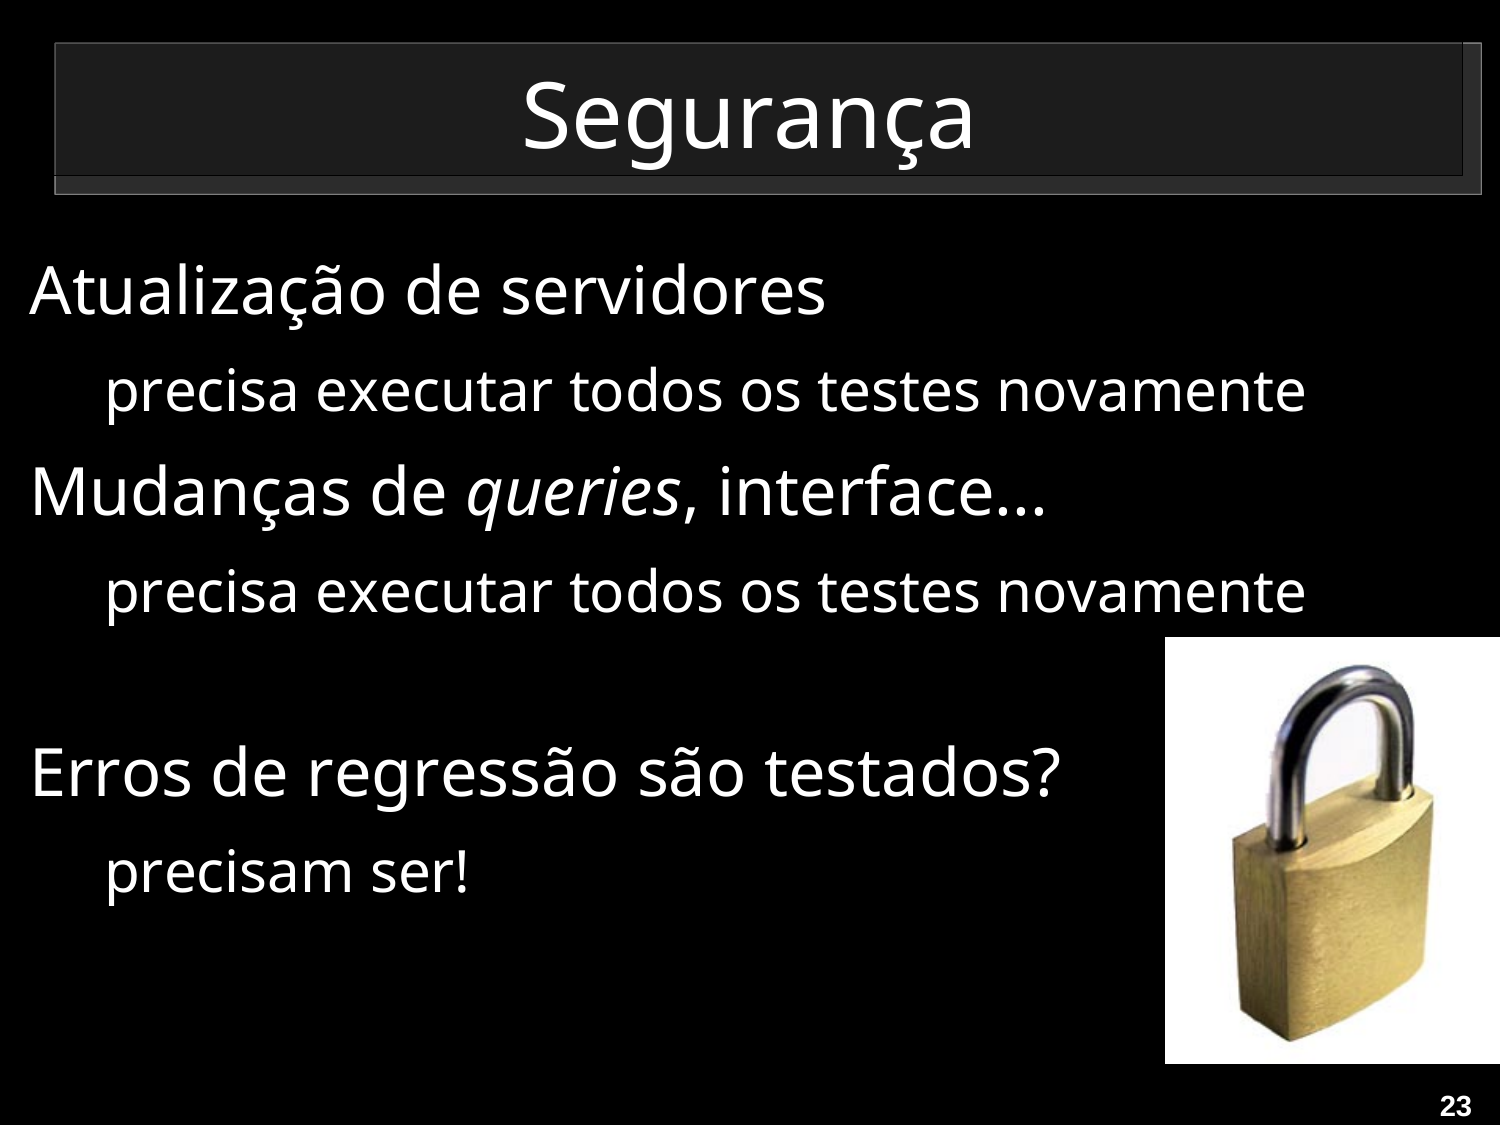

# Segurança
Atualização de servidores
precisa executar todos os testes novamente
Mudanças de queries, interface...
precisa executar todos os testes novamente
Erros de regressão são testados?
precisam ser!
23